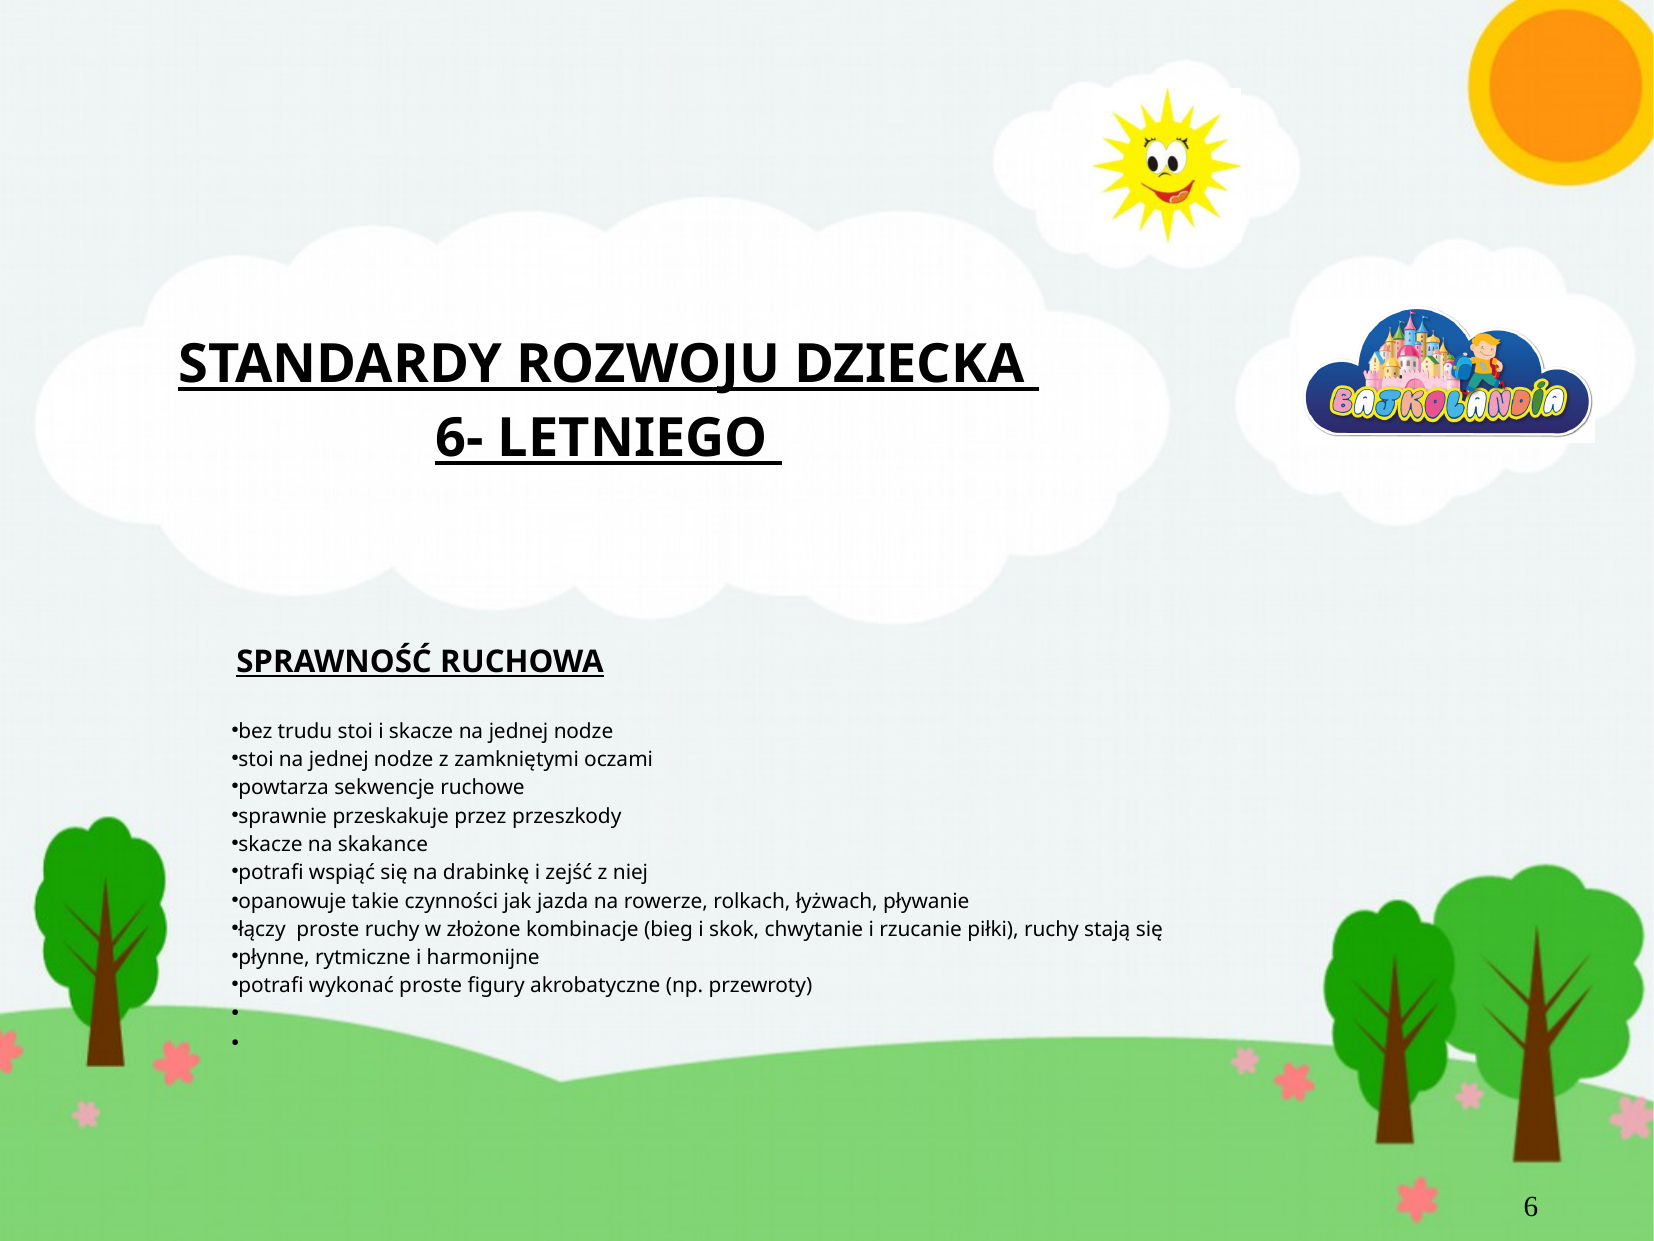

STANDARDY ROZWOJU DZIECKA
6- LETNIEGO
SPRAWNOŚĆ RUCHOWA
bez trudu stoi i skacze na jednej nodze
stoi na jednej nodze z zamkniętymi oczami
powtarza sekwencje ruchowe
sprawnie przeskakuje przez przeszkody
skacze na skakance
potrafi wspiąć się na drabinkę i zejść z niej
opanowuje takie czynności jak jazda na rowerze, rolkach, łyżwach, pływanie
łączy proste ruchy w złożone kombinacje (bieg i skok, chwytanie i rzucanie piłki), ruchy stają się
płynne, rytmiczne i harmonijne
potrafi wykonać proste figury akrobatyczne (np. przewroty)